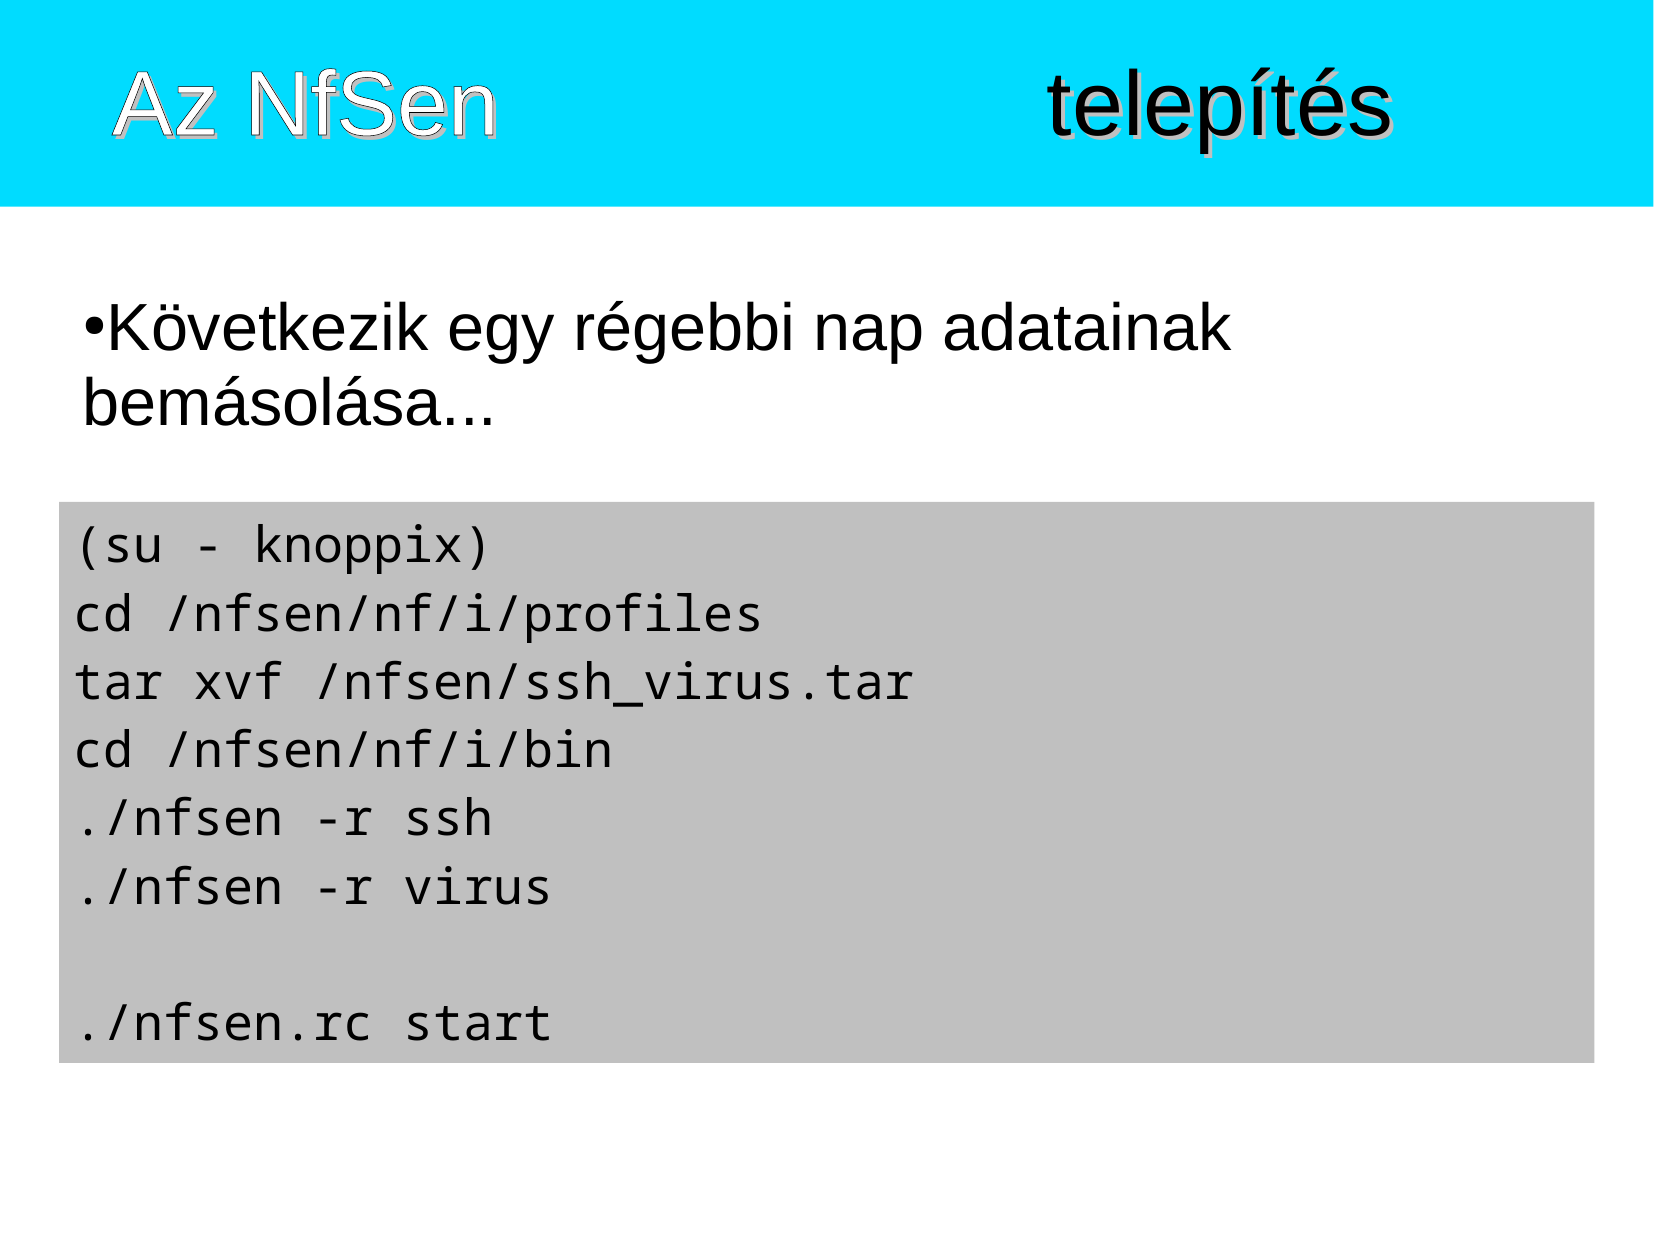

Az NfSen	telepítés
# Következik egy régebbi nap adatainak bemásolása...
(su - knoppix)
cd /nfsen/nf/i/profiles
tar xvf /nfsen/ssh_virus.tar
cd /nfsen/nf/i/bin
./nfsen -r ssh
./nfsen -r virus
./nfsen.rc start